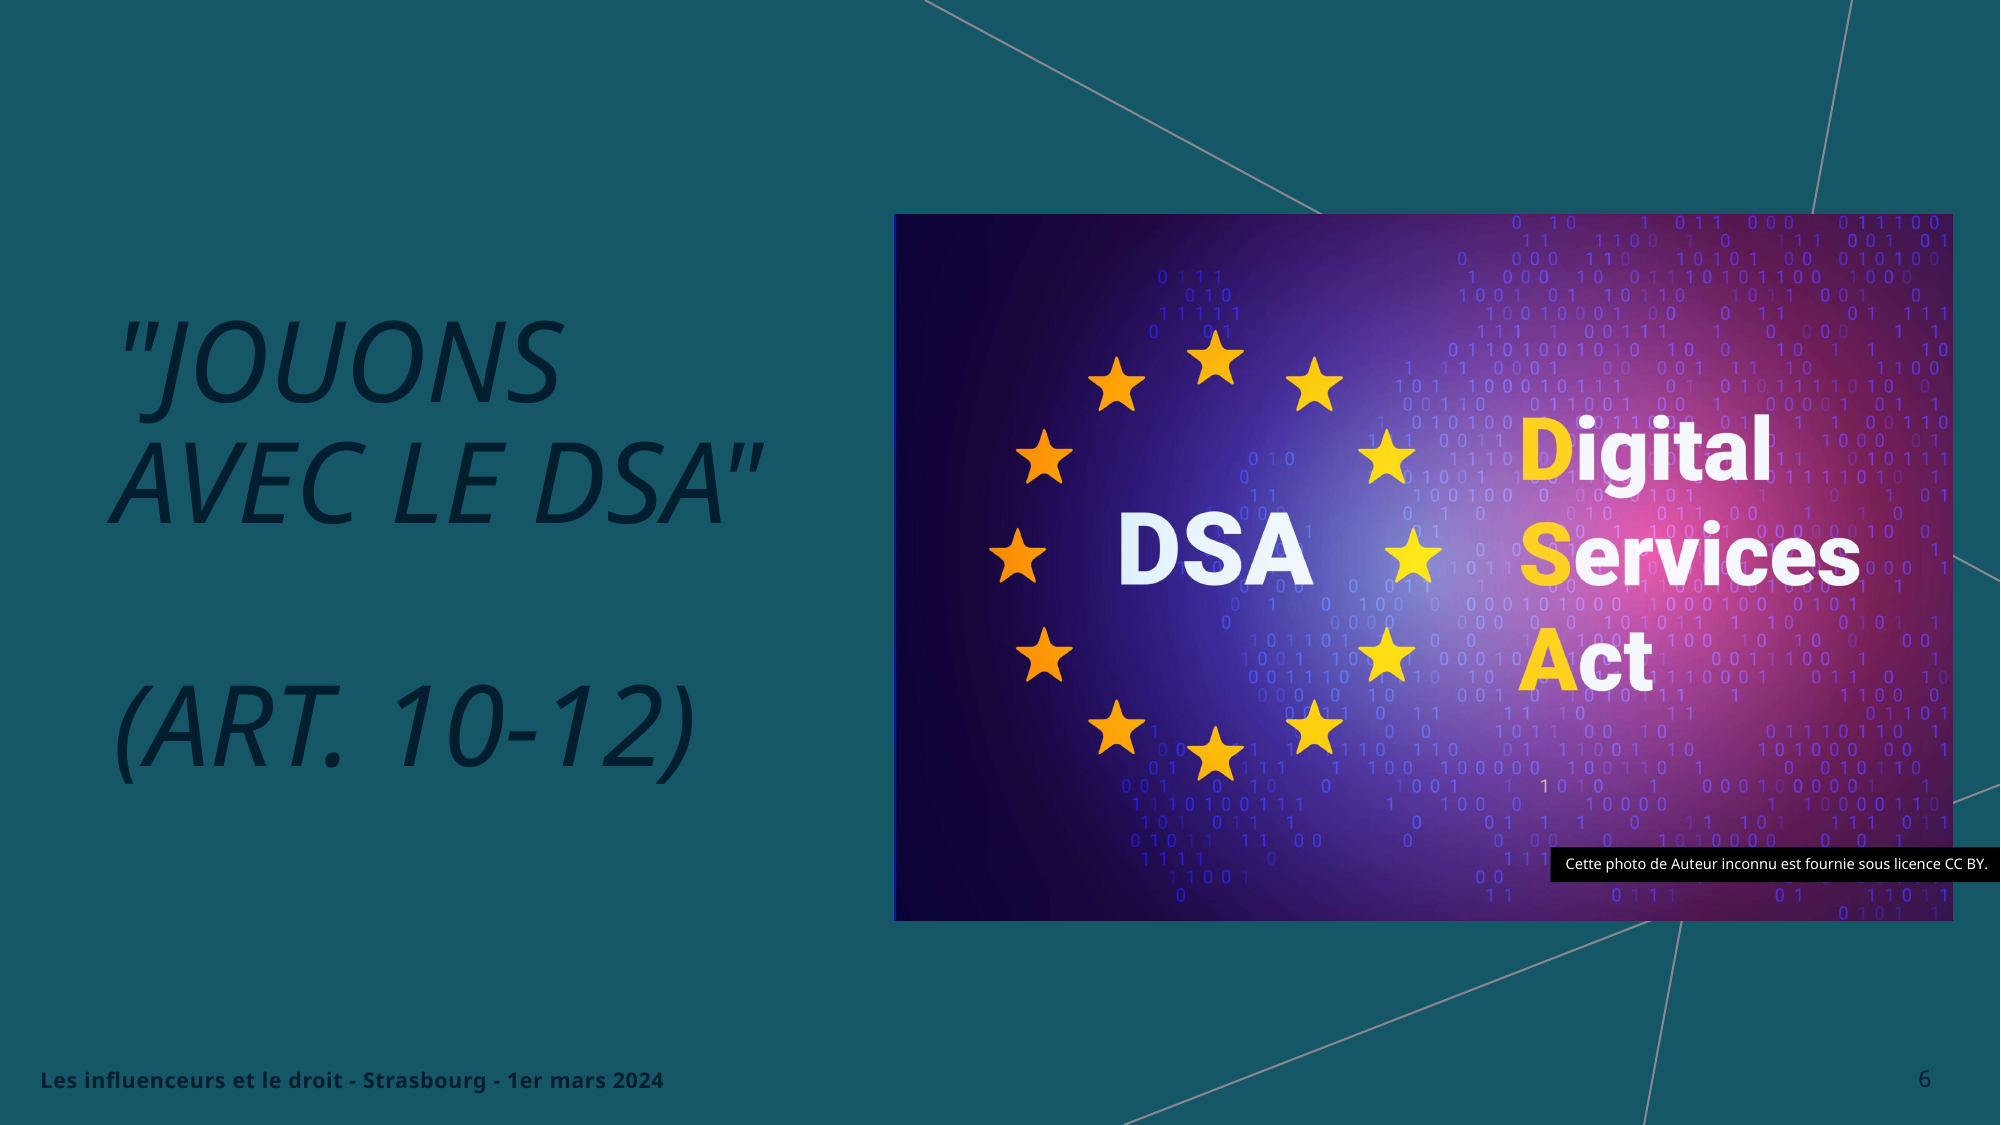

# "jouons avec le DSA" (art. 10-12)
Cette photo de Auteur inconnu est fournie sous licence CC BY.
Les influenceurs et le droit - Strasbourg - 1er mars 2024